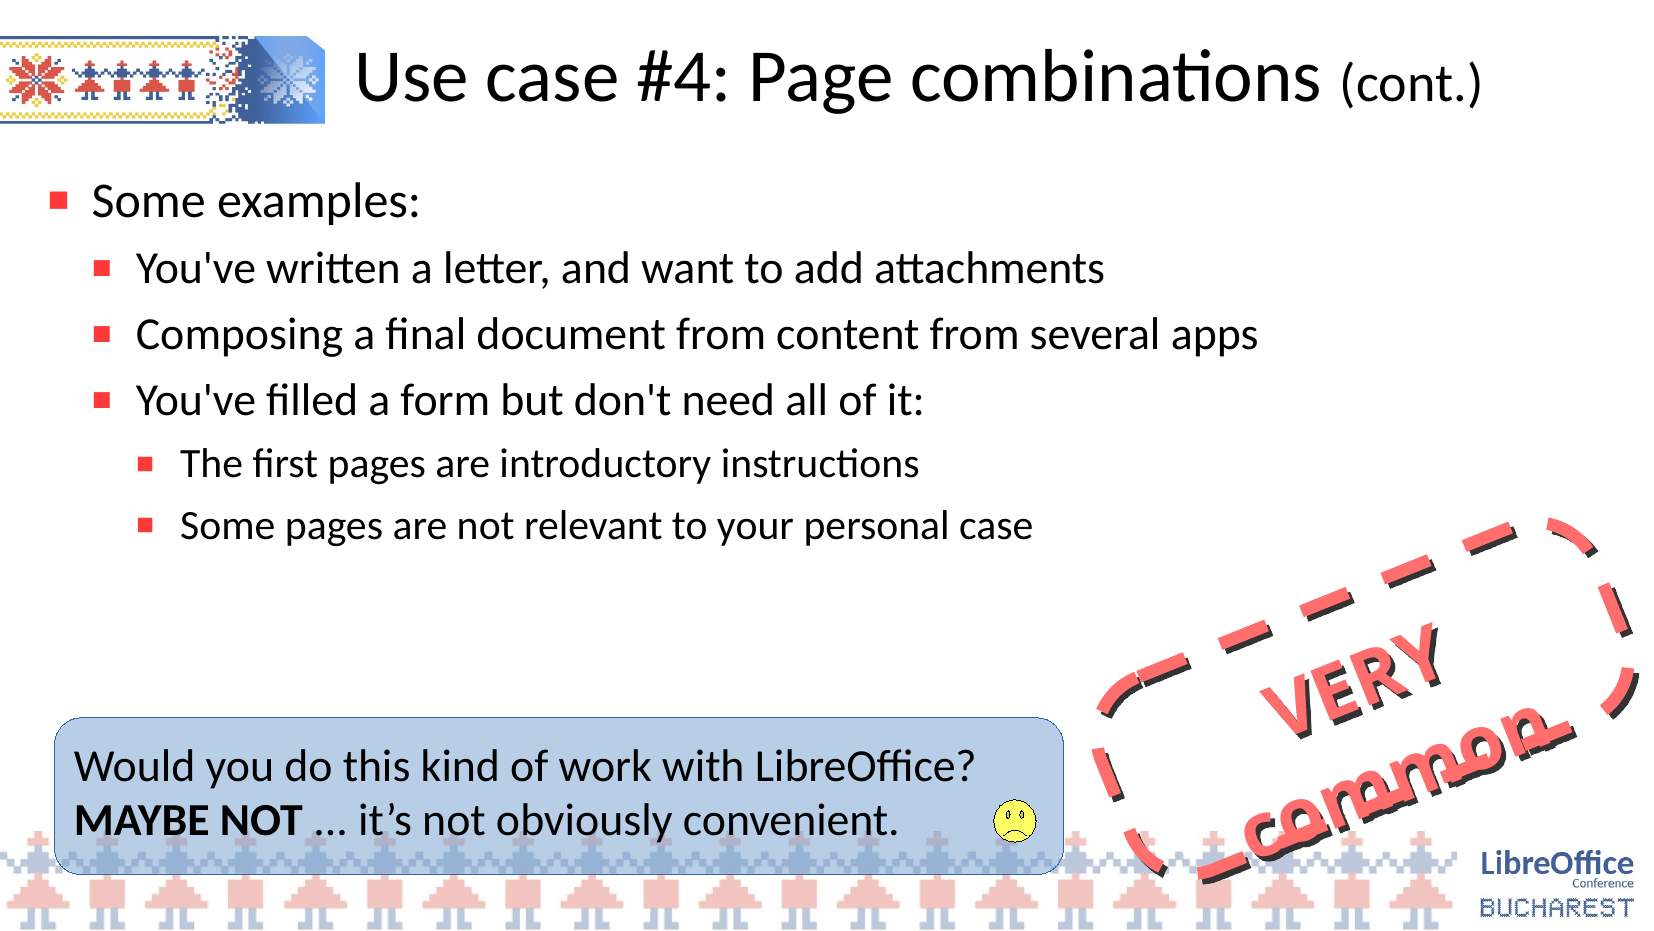

# Use case #4: Page combinations (cont.)
Some examples:
You've written a letter, and want to add attachments
Composing a final document from content from several apps
You've filled a form but don't need all of it:
The first pages are introductory instructions
Some pages are not relevant to your personal case
VERY
common
Would you do this kind of work with LibreOffice?
MAYBE NOT ... it’s not obviously convenient.